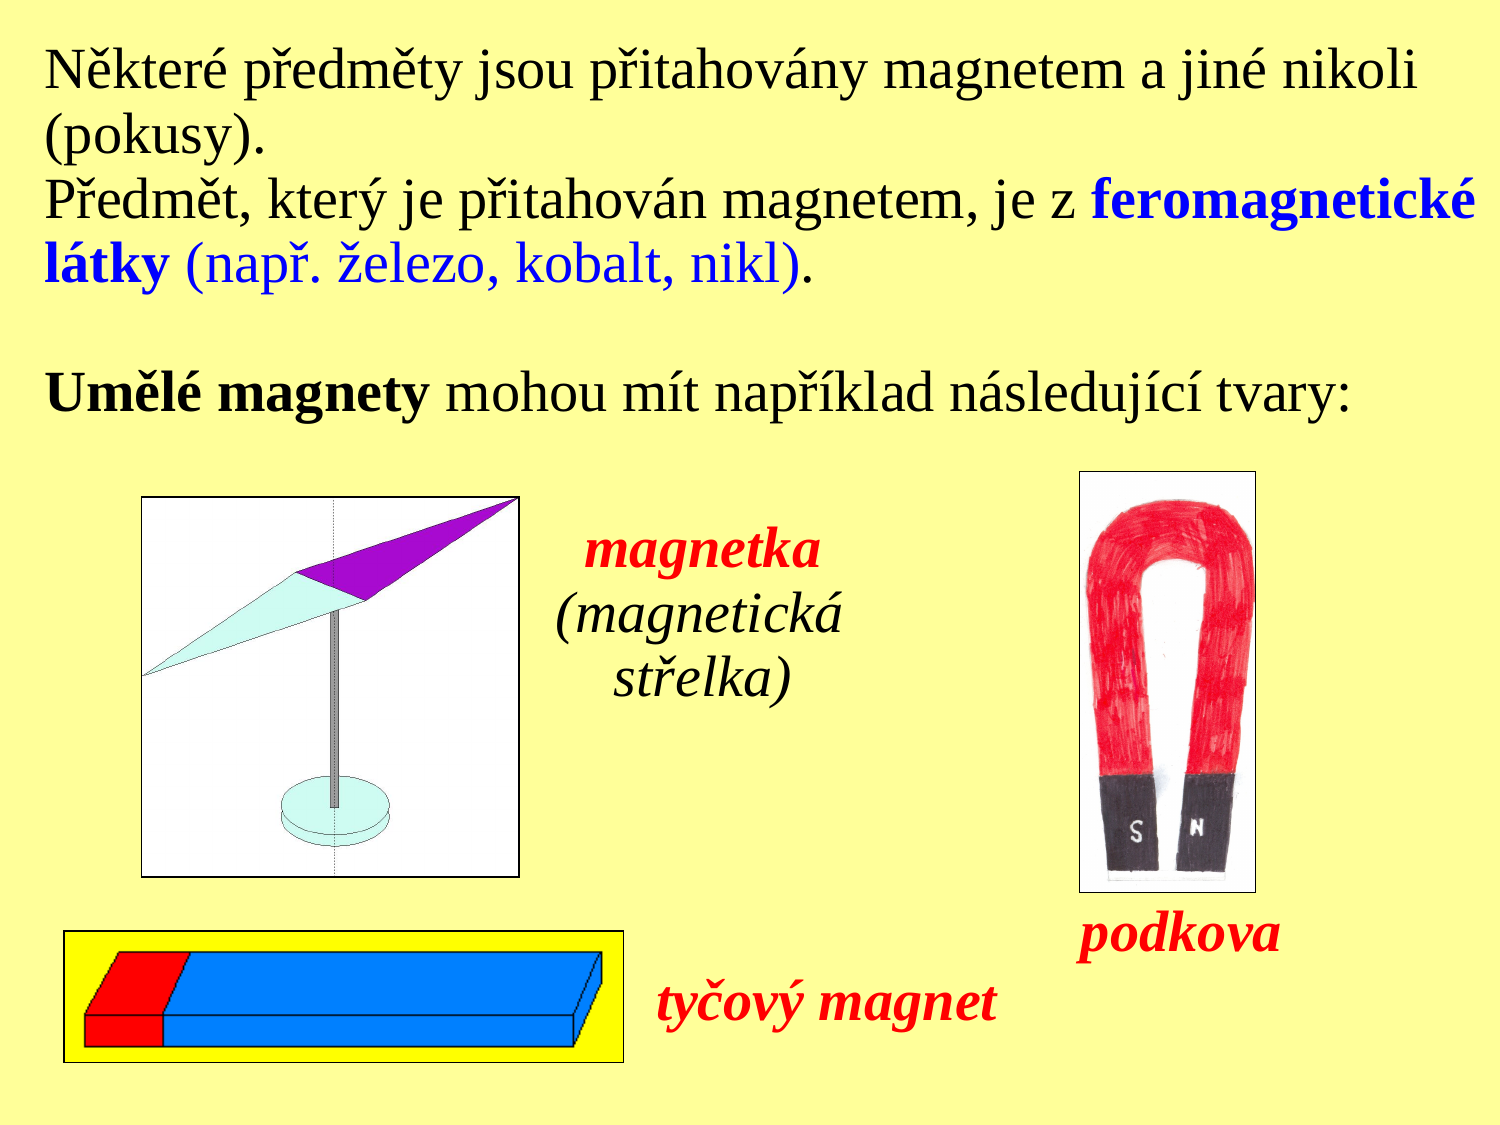

Některé předměty jsou přitahovány magnetem a jiné nikoli
(pokusy).
Předmět, který je přitahován magnetem, je z feromagnetické
látky (např. železo, kobalt, nikl).
Umělé magnety mohou mít například následující tvary:
 magnetka
(magnetická
 střelka)
podkova
tyčový magnet